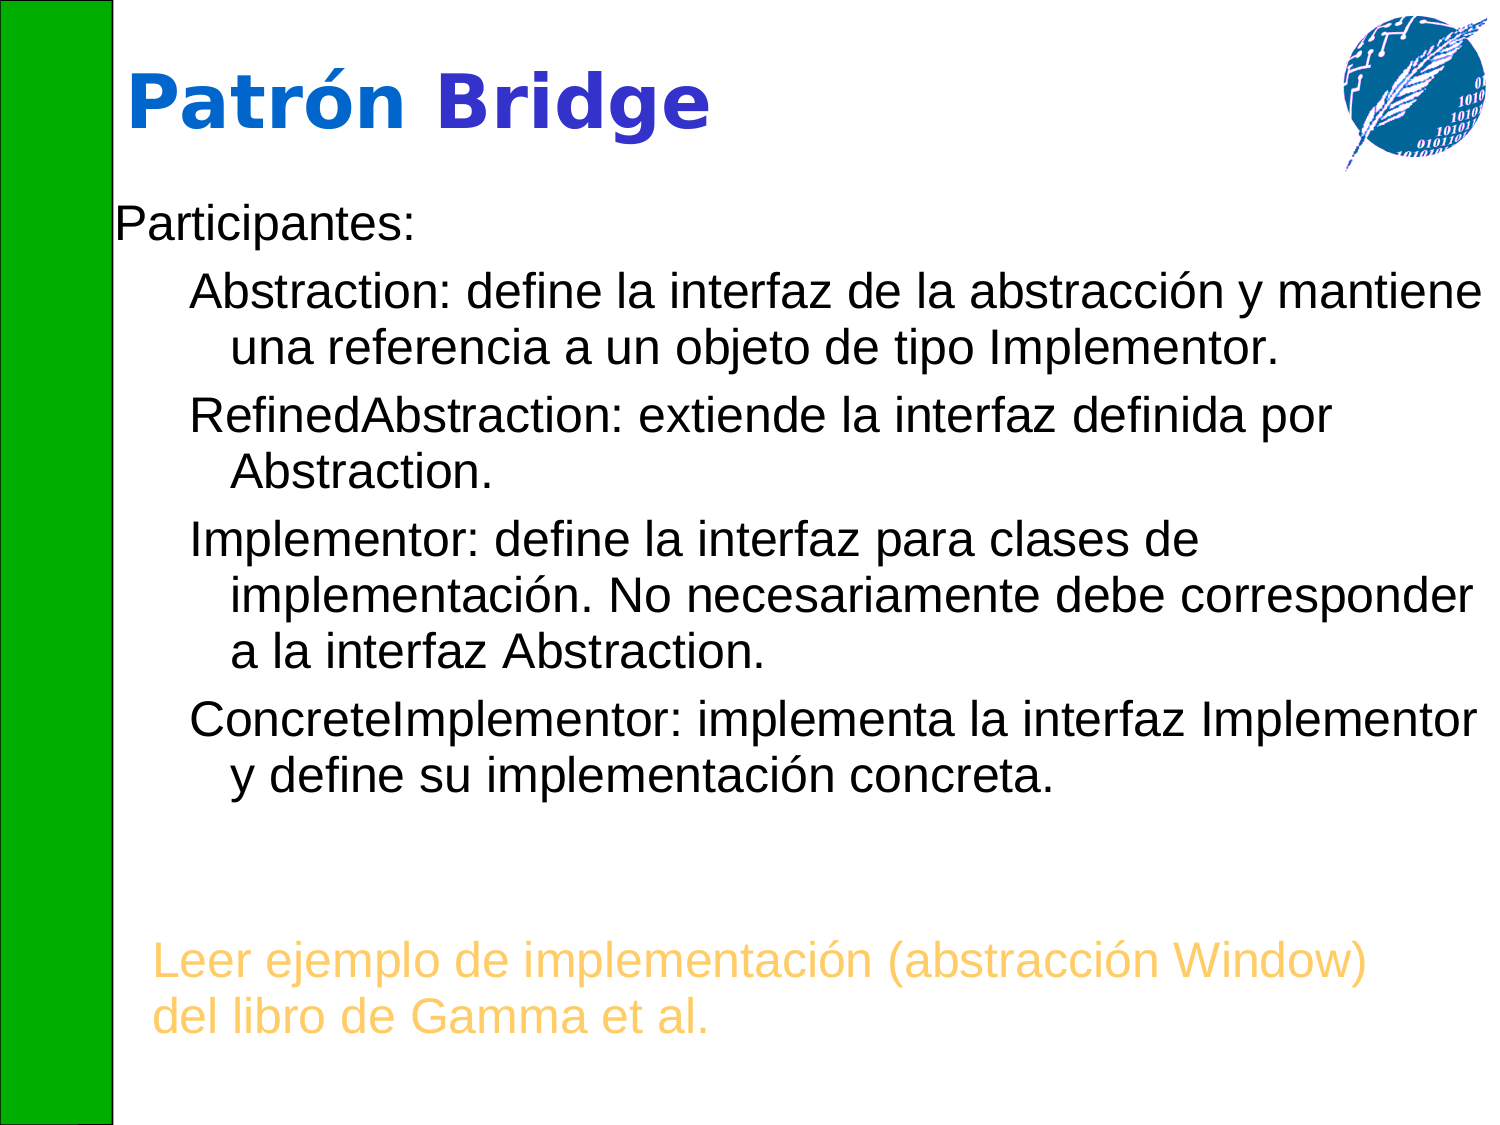

# Patrón Bridge
Participantes:
Abstraction: define la interfaz de la abstracción y mantiene una referencia a un objeto de tipo Implementor.
RefinedAbstraction: extiende la interfaz definida por Abstraction.
Implementor: define la interfaz para clases de implementación. No necesariamente debe corresponder a la interfaz Abstraction.
ConcreteImplementor: implementa la interfaz Implementor y define su implementación concreta.
Leer ejemplo de implementación (abstracción Window) del libro de Gamma et al.